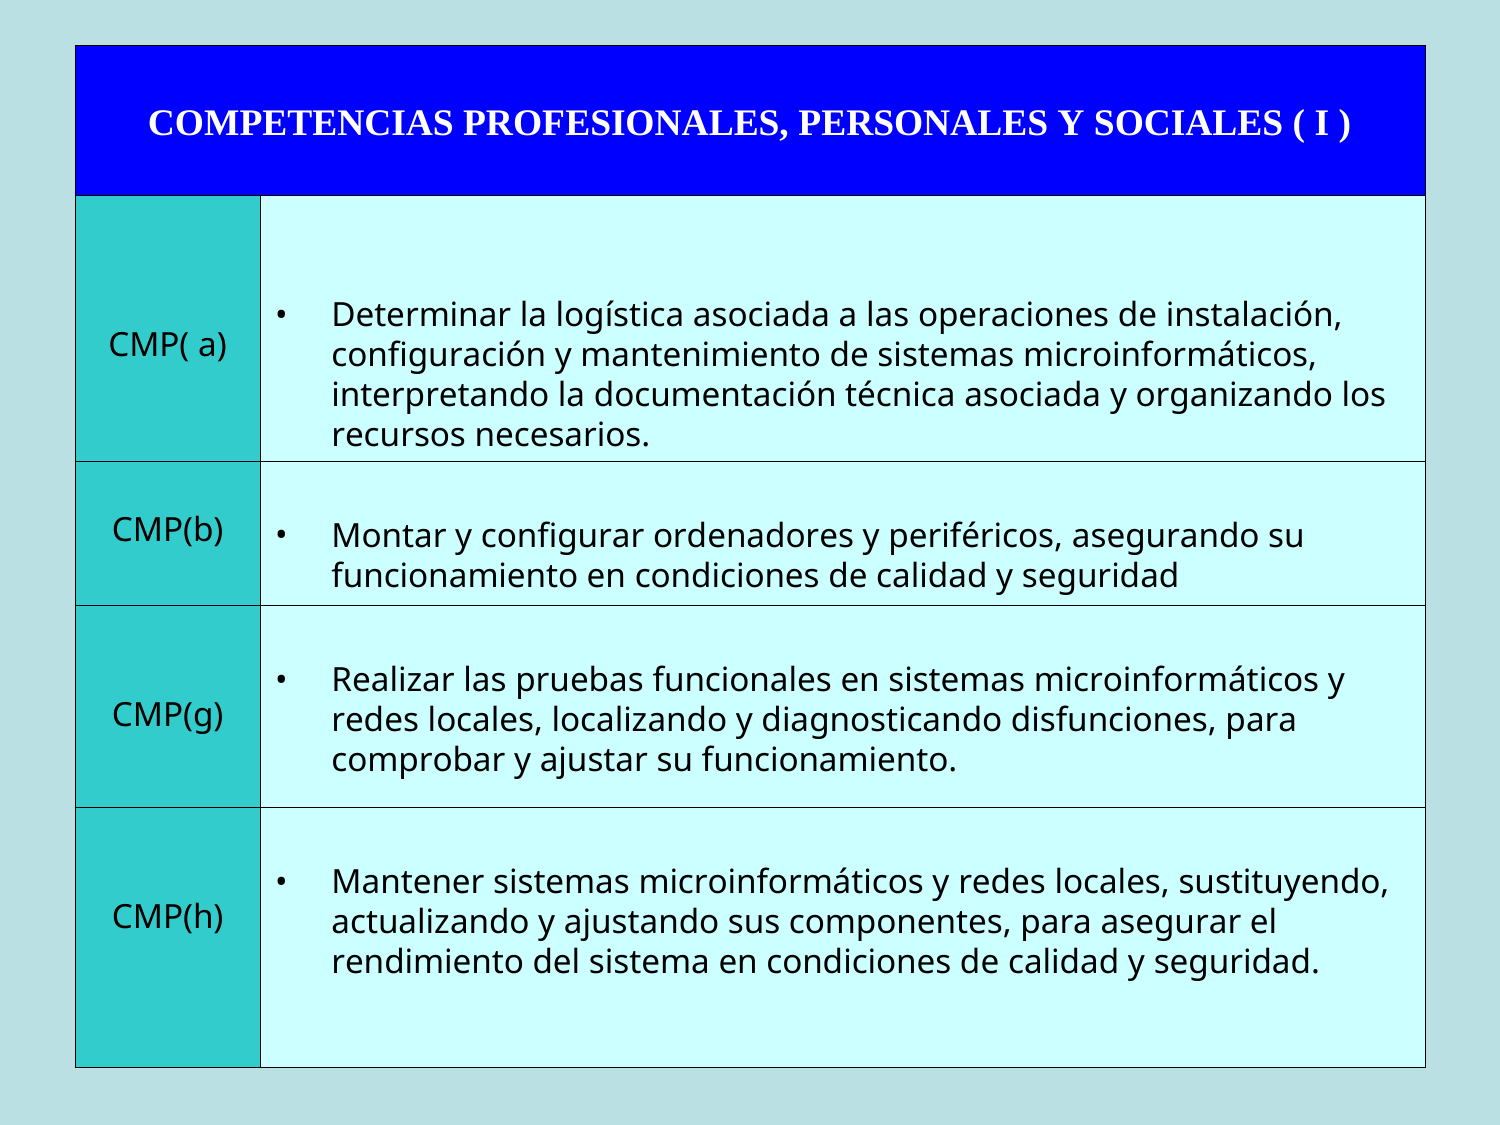

| COMPETENCIAS PROFESIONALES, PERSONALES Y SOCIALES ( I ) | |
| --- | --- |
| CMP( a) | Determinar la logística asociada a las operaciones de instalación, configuración y mantenimiento de sistemas microinformáticos, interpretando la documentación técnica asociada y organizando los recursos necesarios. |
| CMP(b) | Montar y configurar ordenadores y periféricos, asegurando su funcionamiento en condiciones de calidad y seguridad |
| CMP(g) | Realizar las pruebas funcionales en sistemas microinformáticos y redes locales, localizando y diagnosticando disfunciones, para comprobar y ajustar su funcionamiento. |
| CMP(h) | Mantener sistemas microinformáticos y redes locales, sustituyendo, actualizando y ajustando sus componentes, para asegurar el rendimiento del sistema en condiciones de calidad y seguridad. |